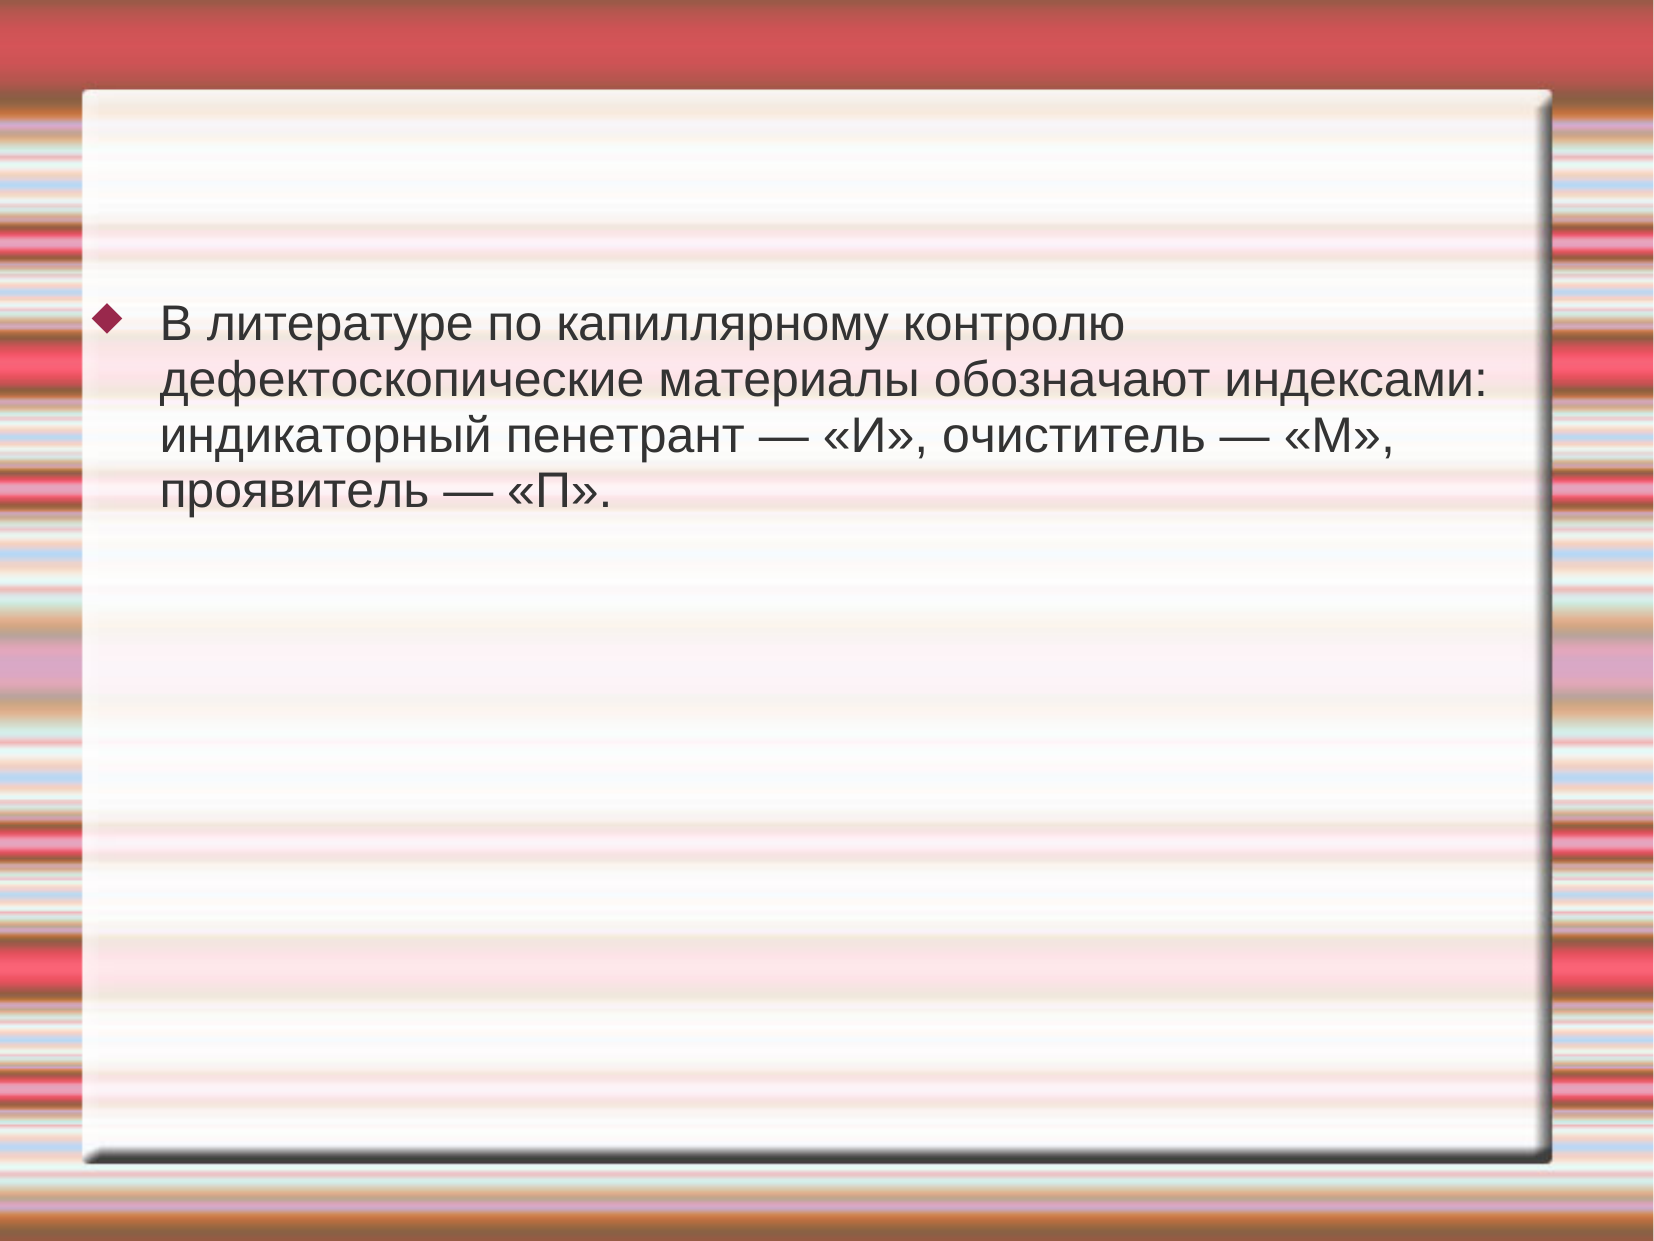

#
В литературе по капиллярному контролю дефектоскопические материалы обозначают индексами: индикаторный пенетрант — «И», очиститель — «М», проявитель — «П».